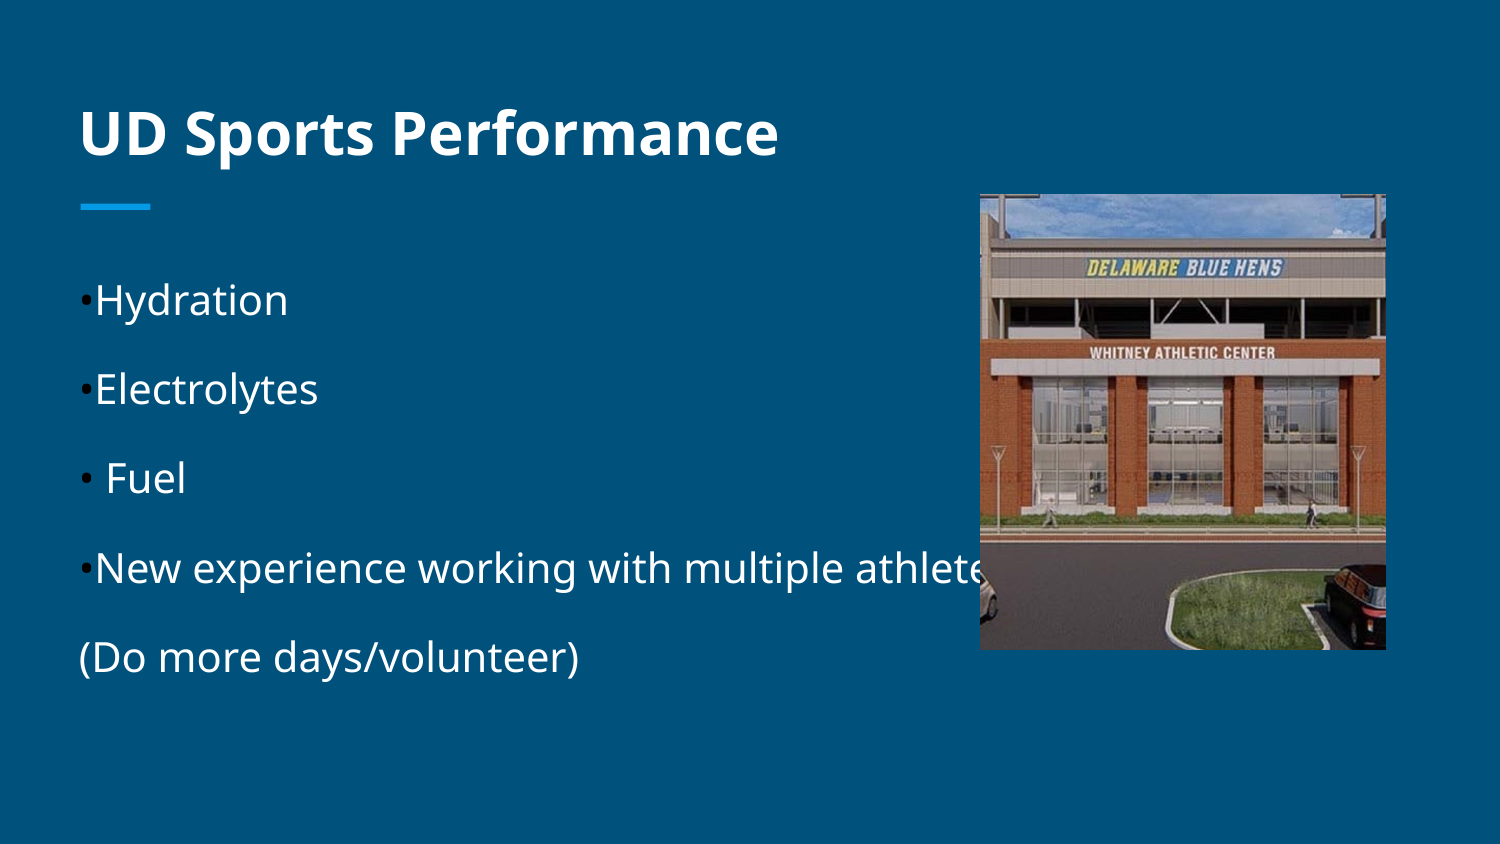

# UD Sports Performance
•Hydration
•Electrolytes
• Fuel
•New experience working with multiple athletes
(Do more days/volunteer)